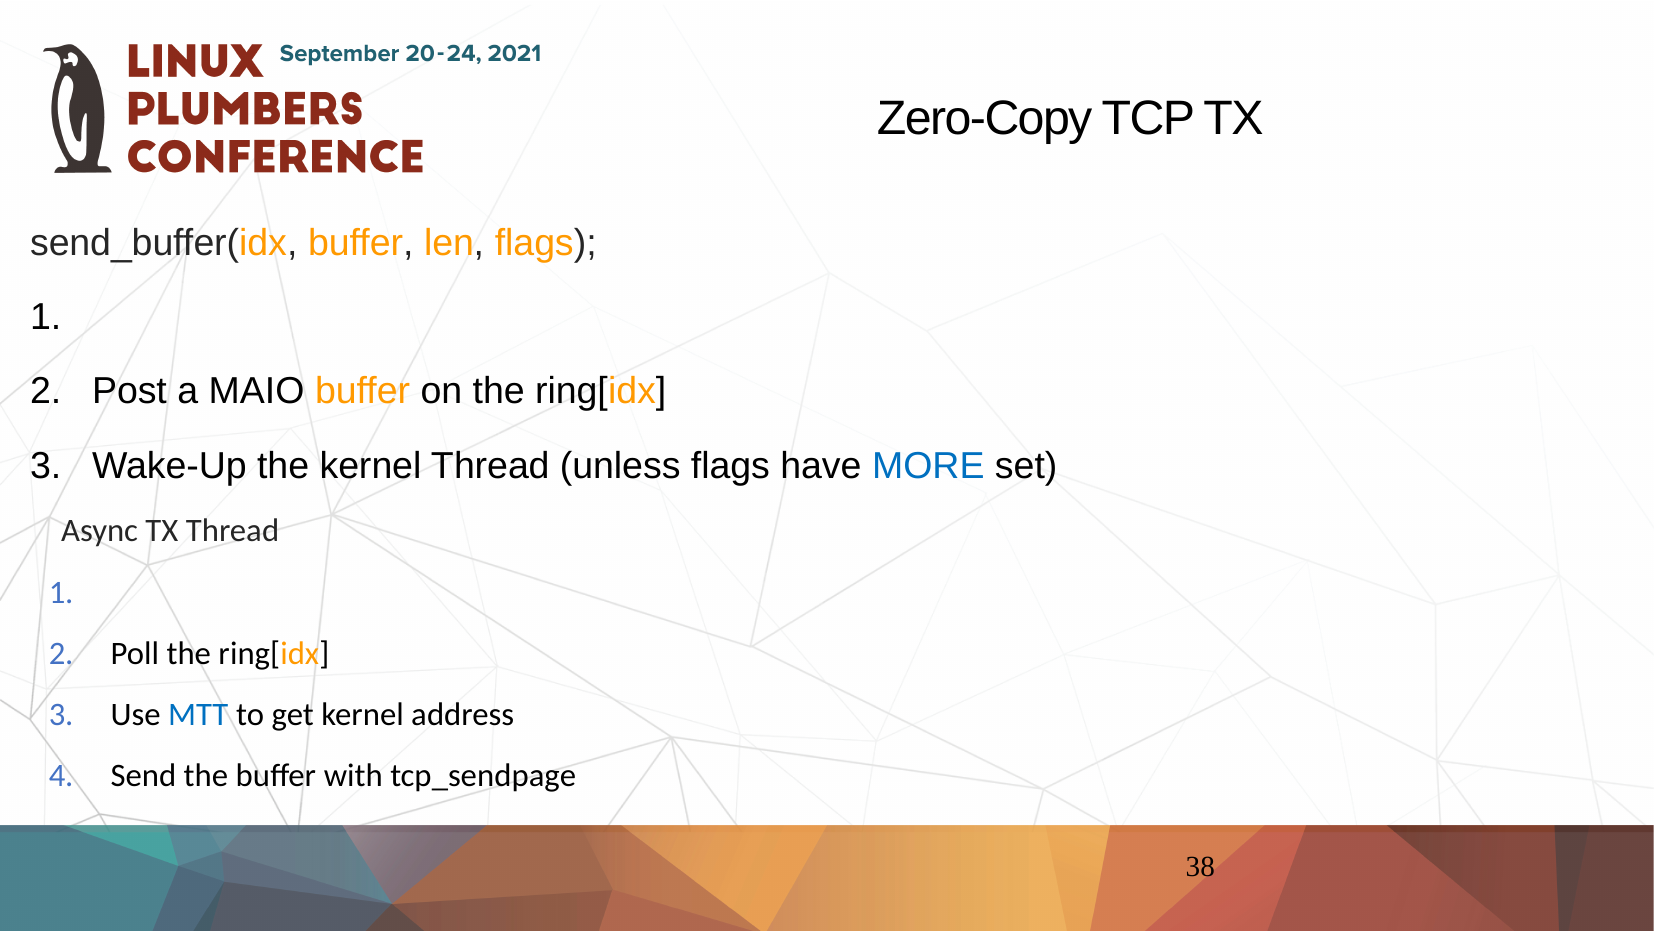

# Zero-Copy TCP TX
send_buffer(idx, buffer, len, flags);
Post a MAIO buffer on the ring[idx]
Wake-Up the kernel Thread (unless flags have MORE set)
Async TX Thread
Poll the ring[idx]
Use MTT to get kernel address
Send the buffer with tcp_sendpage